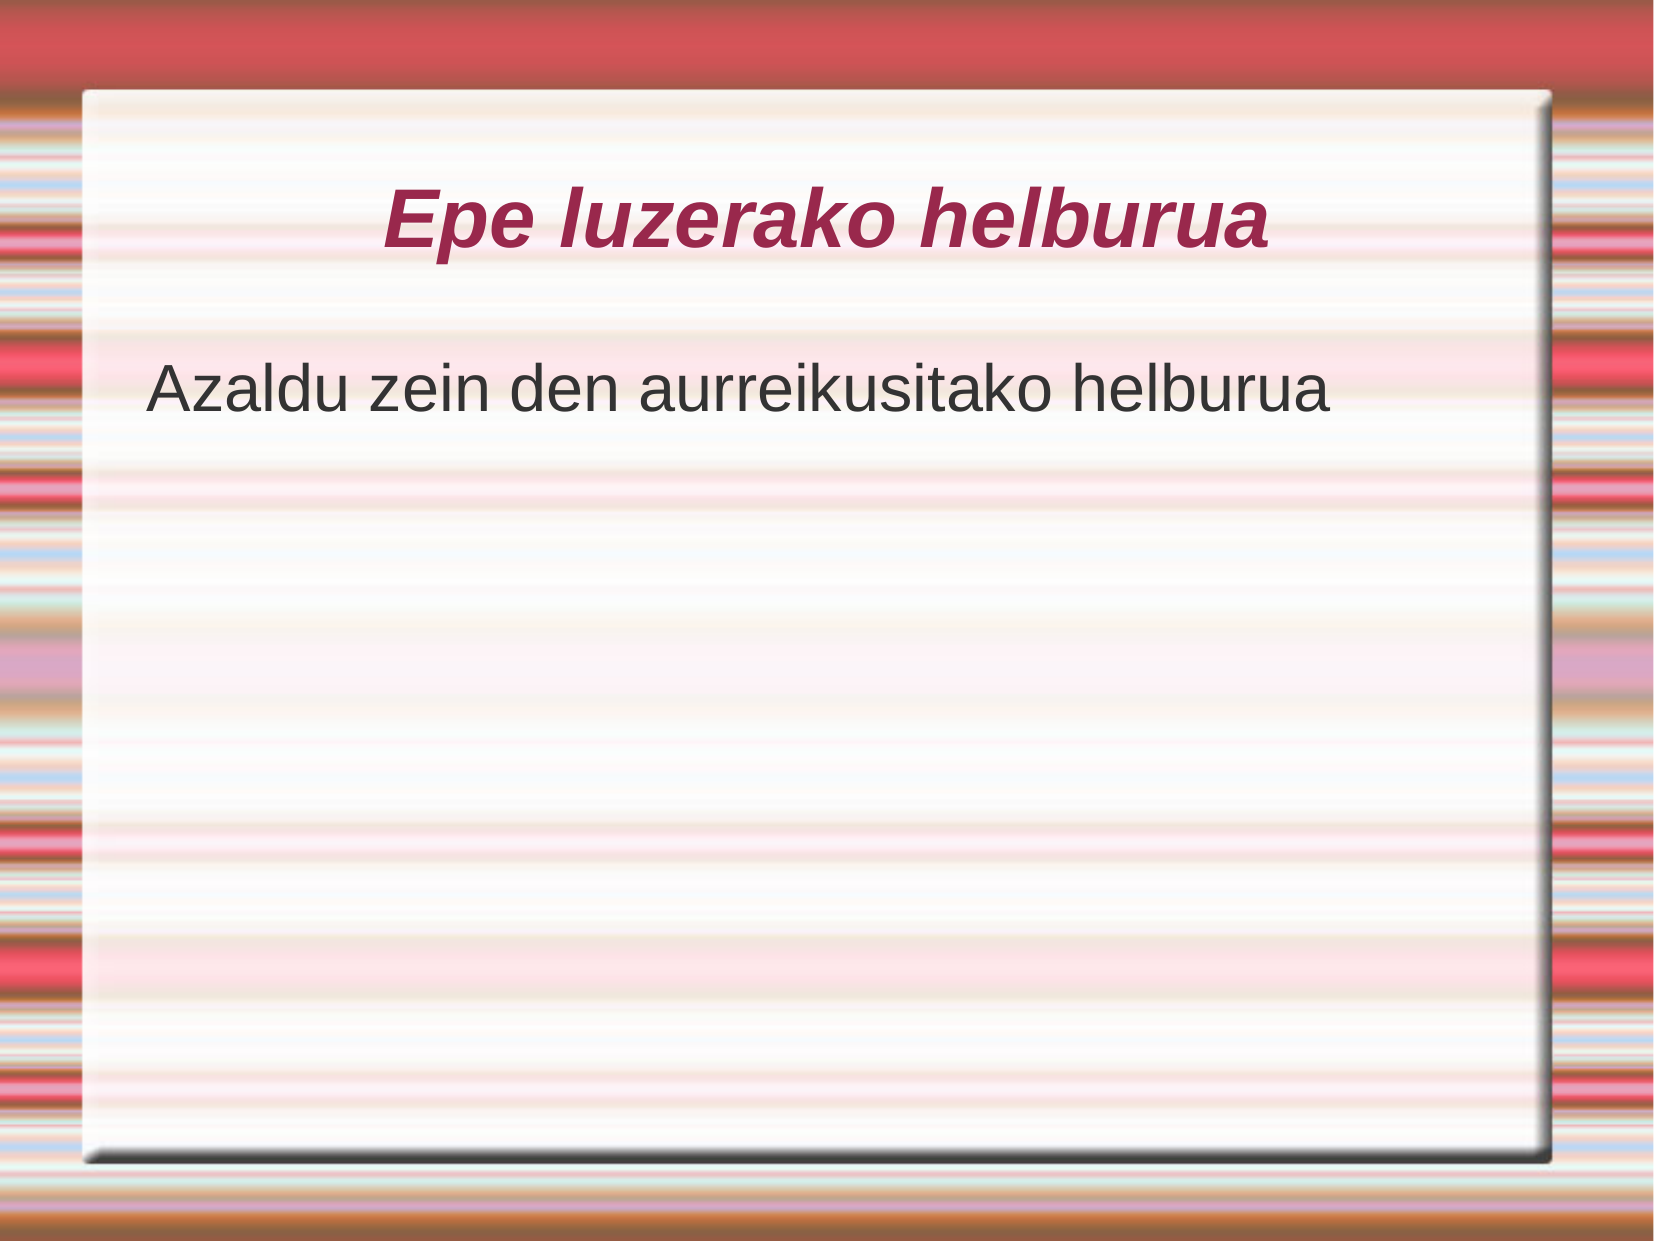

# Epe luzerako helburua
Azaldu zein den aurreikusitako helburua